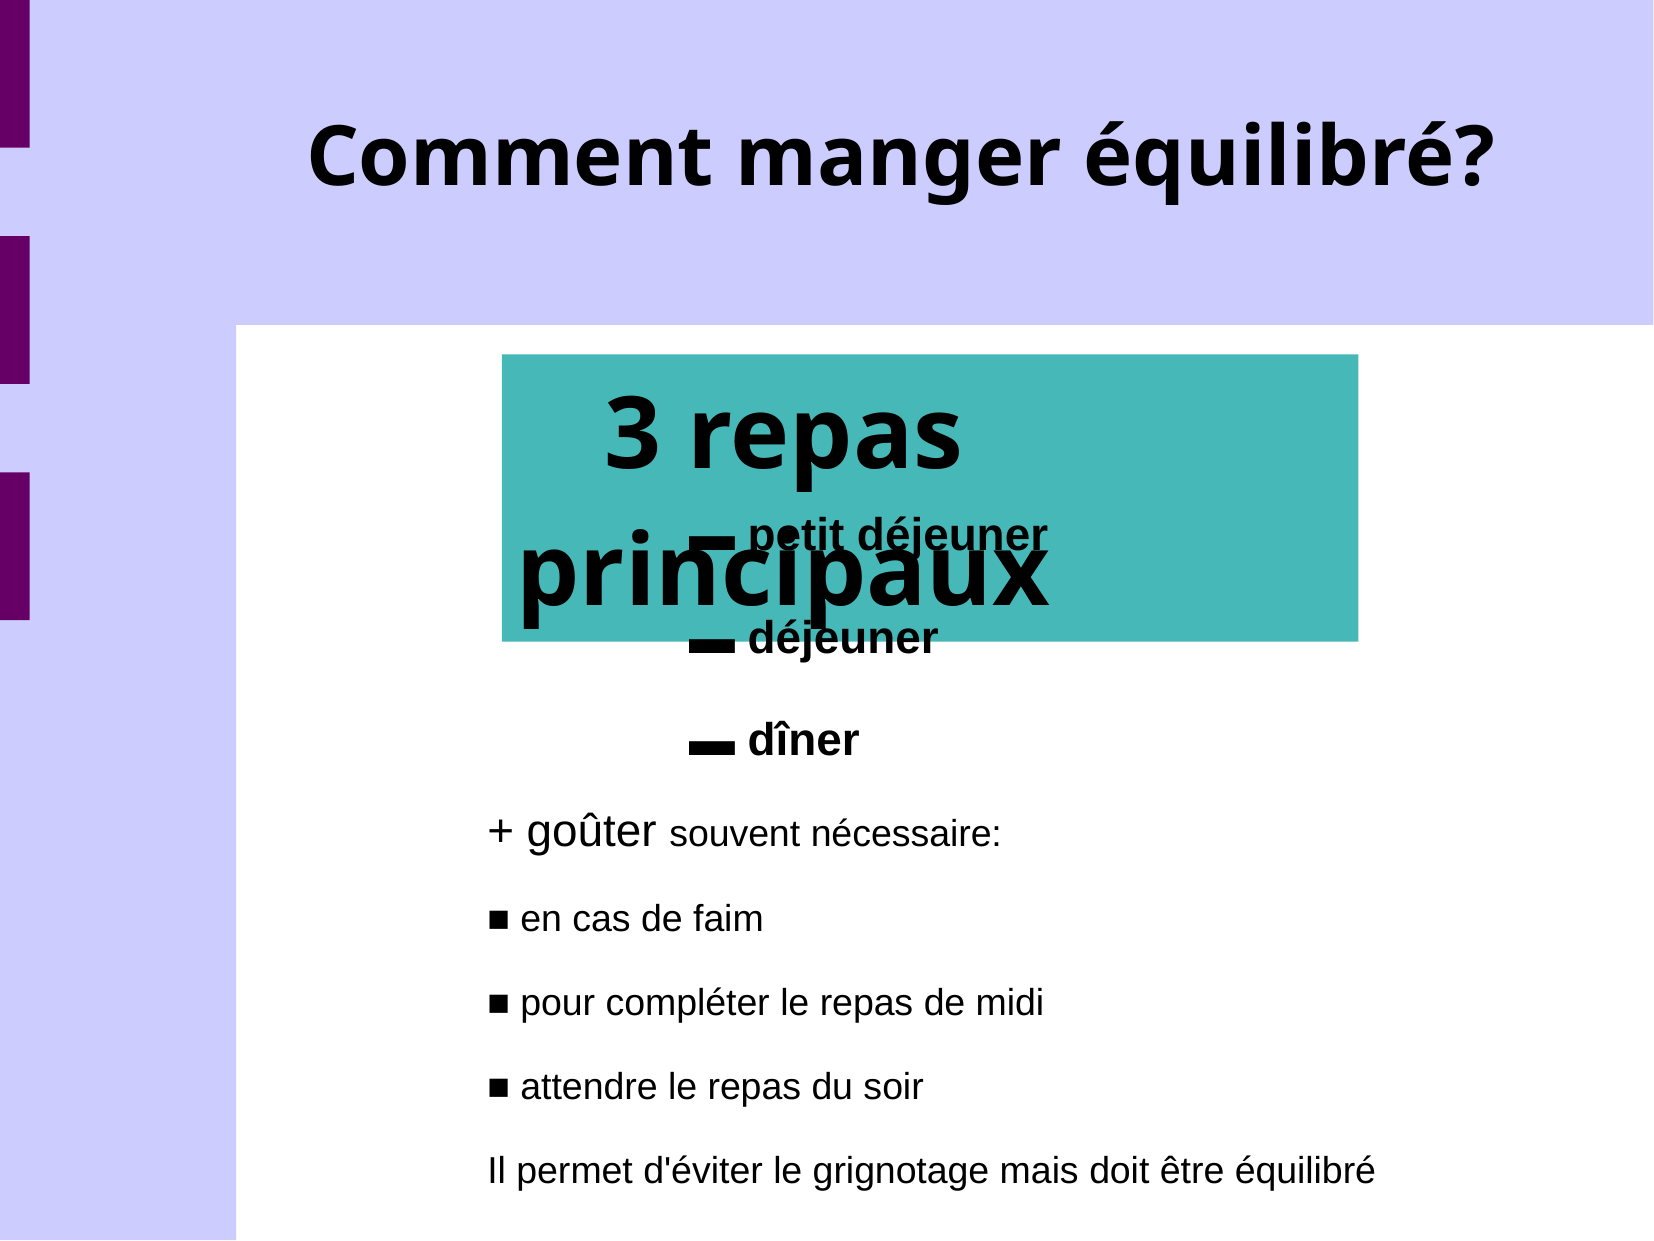

Comment manger équilibré?
3 repas principaux
▬ petit déjeuner
▬ déjeuner
▬ dîner
+ goûter souvent nécessaire:
■ en cas de faim
■ pour compléter le repas de midi
■ attendre le repas du soir
Il permet d'éviter le grignotage mais doit être équilibré